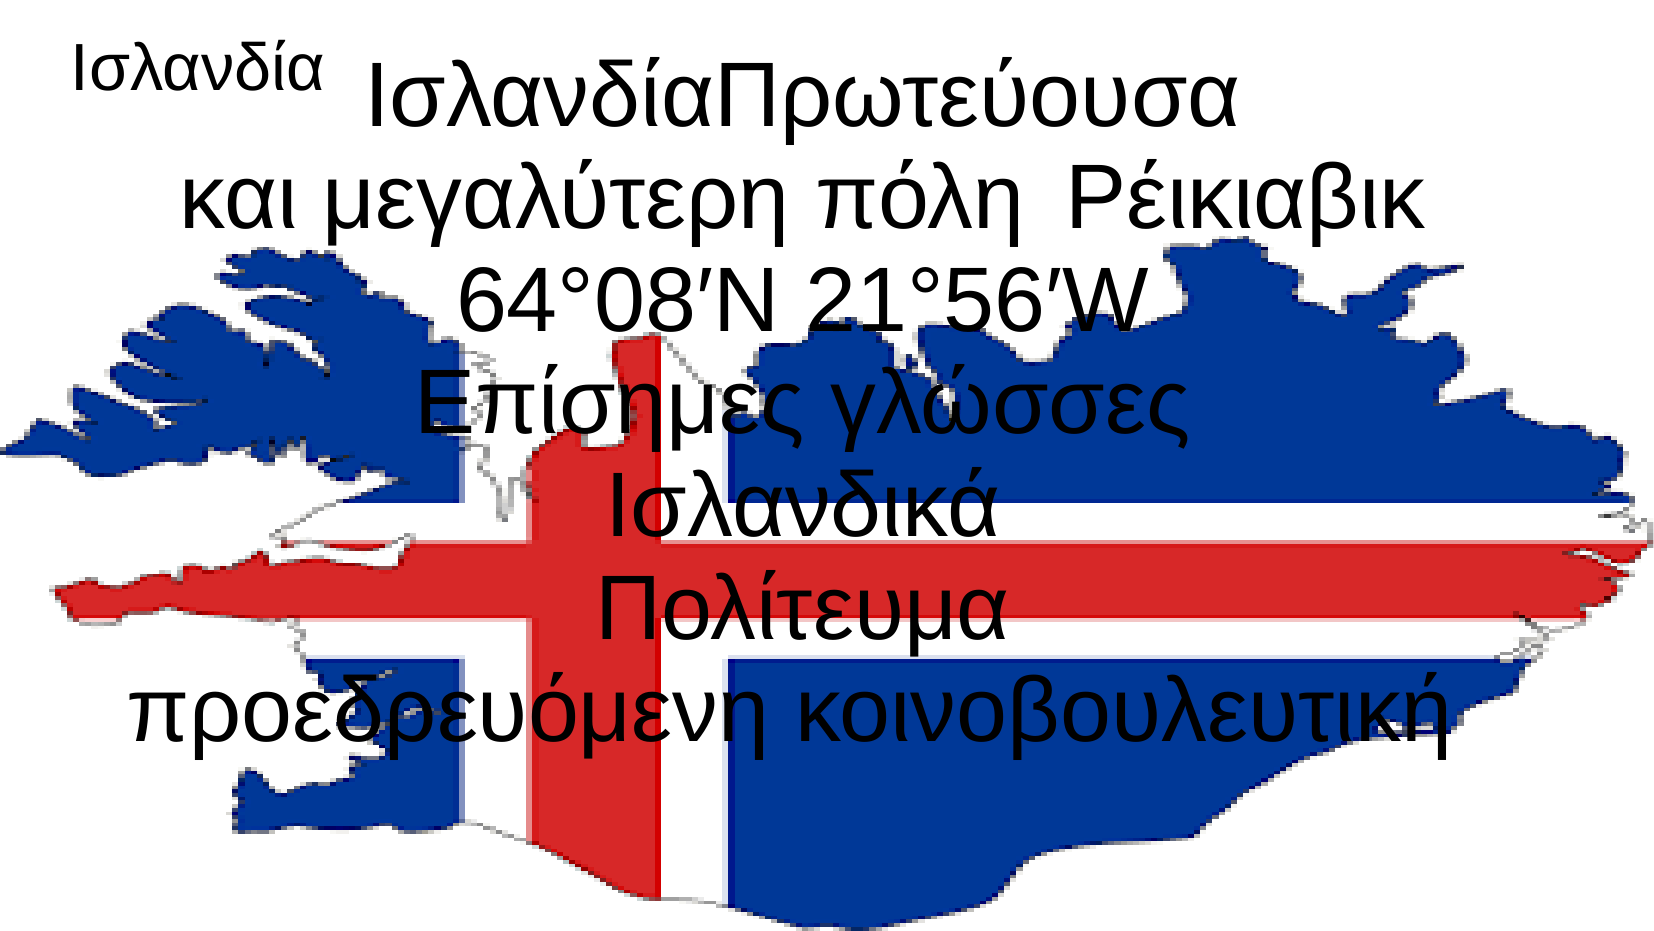

ΙσλανδίαΠρωτεύουσα
και μεγαλύτερη πόλη	Ρέικιαβικ
64°08′N 21°56′W
Επίσημες γλώσσες
Ισλανδικά
Πολίτευμα
προεδρευόμενη κοινοβουλευτική
# Ισλανδία